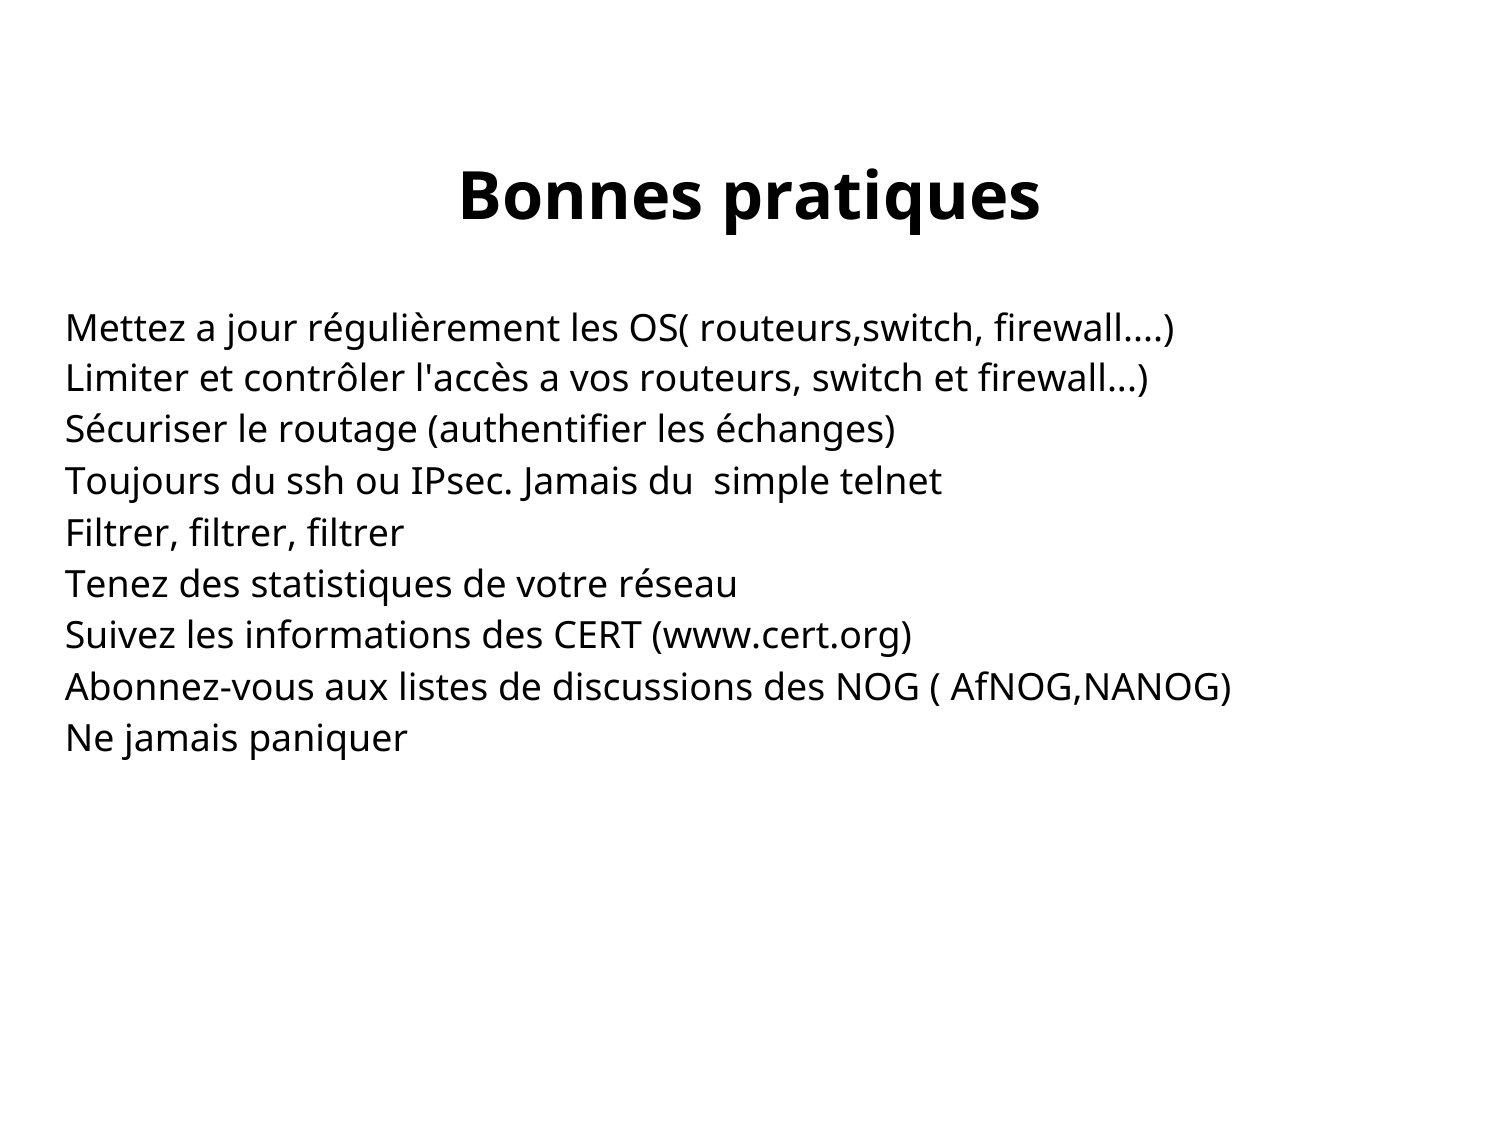

# Bonnes pratiques
Mettez a jour régulièrement les OS( routeurs,switch, firewall....)
Limiter et contrôler l'accès a vos routeurs, switch et firewall...)
Sécuriser le routage (authentifier les échanges)
Toujours du ssh ou IPsec. Jamais du simple telnet
Filtrer, filtrer, filtrer
Tenez des statistiques de votre réseau
Suivez les informations des CERT (www.cert.org)
Abonnez-vous aux listes de discussions des NOG ( AfNOG,NANOG)
Ne jamais paniquer